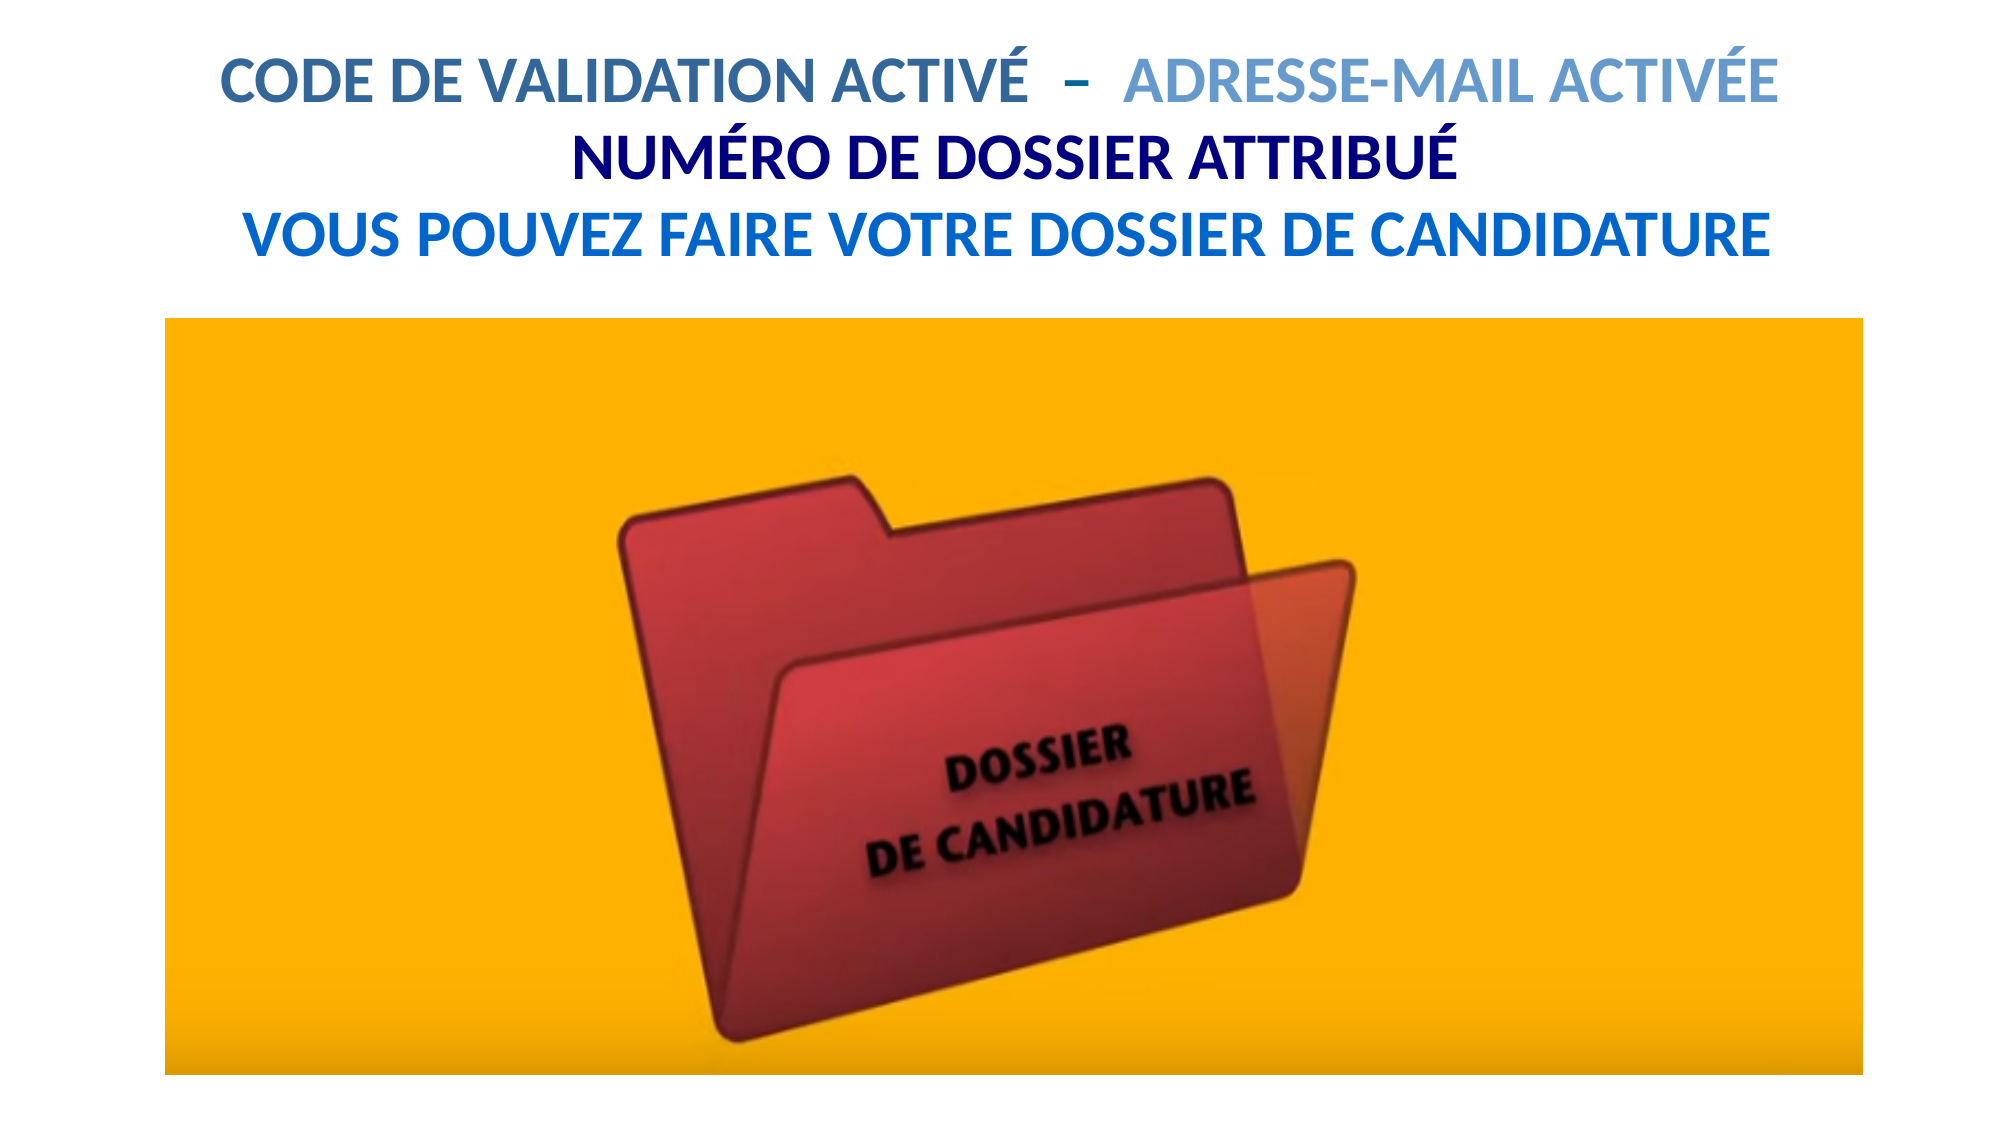

# CODE DE VALIDATION ACTIVÉ – ADRESSE-MAIL ACTIVÉE NUMÉRO DE DOSSIER ATTRIBUÉ VOUS POUVEZ FAIRE VOTRE DOSSIER DE CANDIDATURE